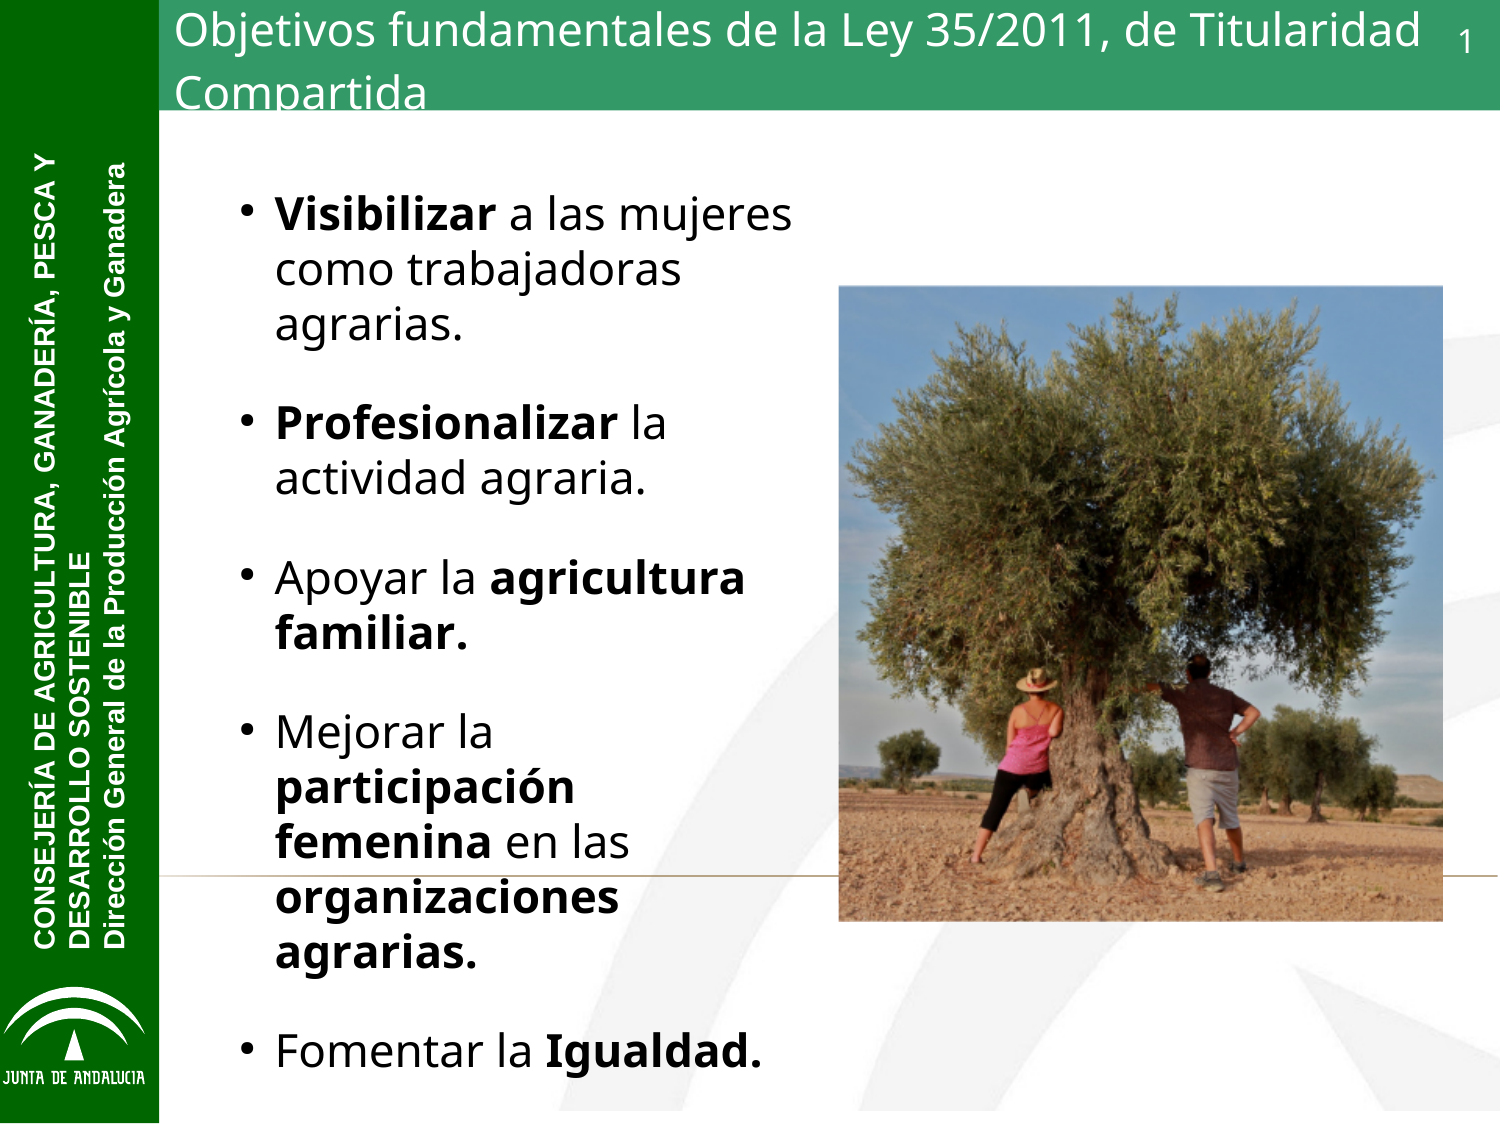

Objetivos fundamentales de la Ley 35/2011, de Titularidad Compartida
1
Visibilizar a las mujeres como trabajadoras agrarias.
Profesionalizar la actividad agraria.
Apoyar la agricultura familiar.
Mejorar la participación femenina en las organizaciones agrarias.
Fomentar la Igualdad.
Mejorar la calidad de vida del medio rural.